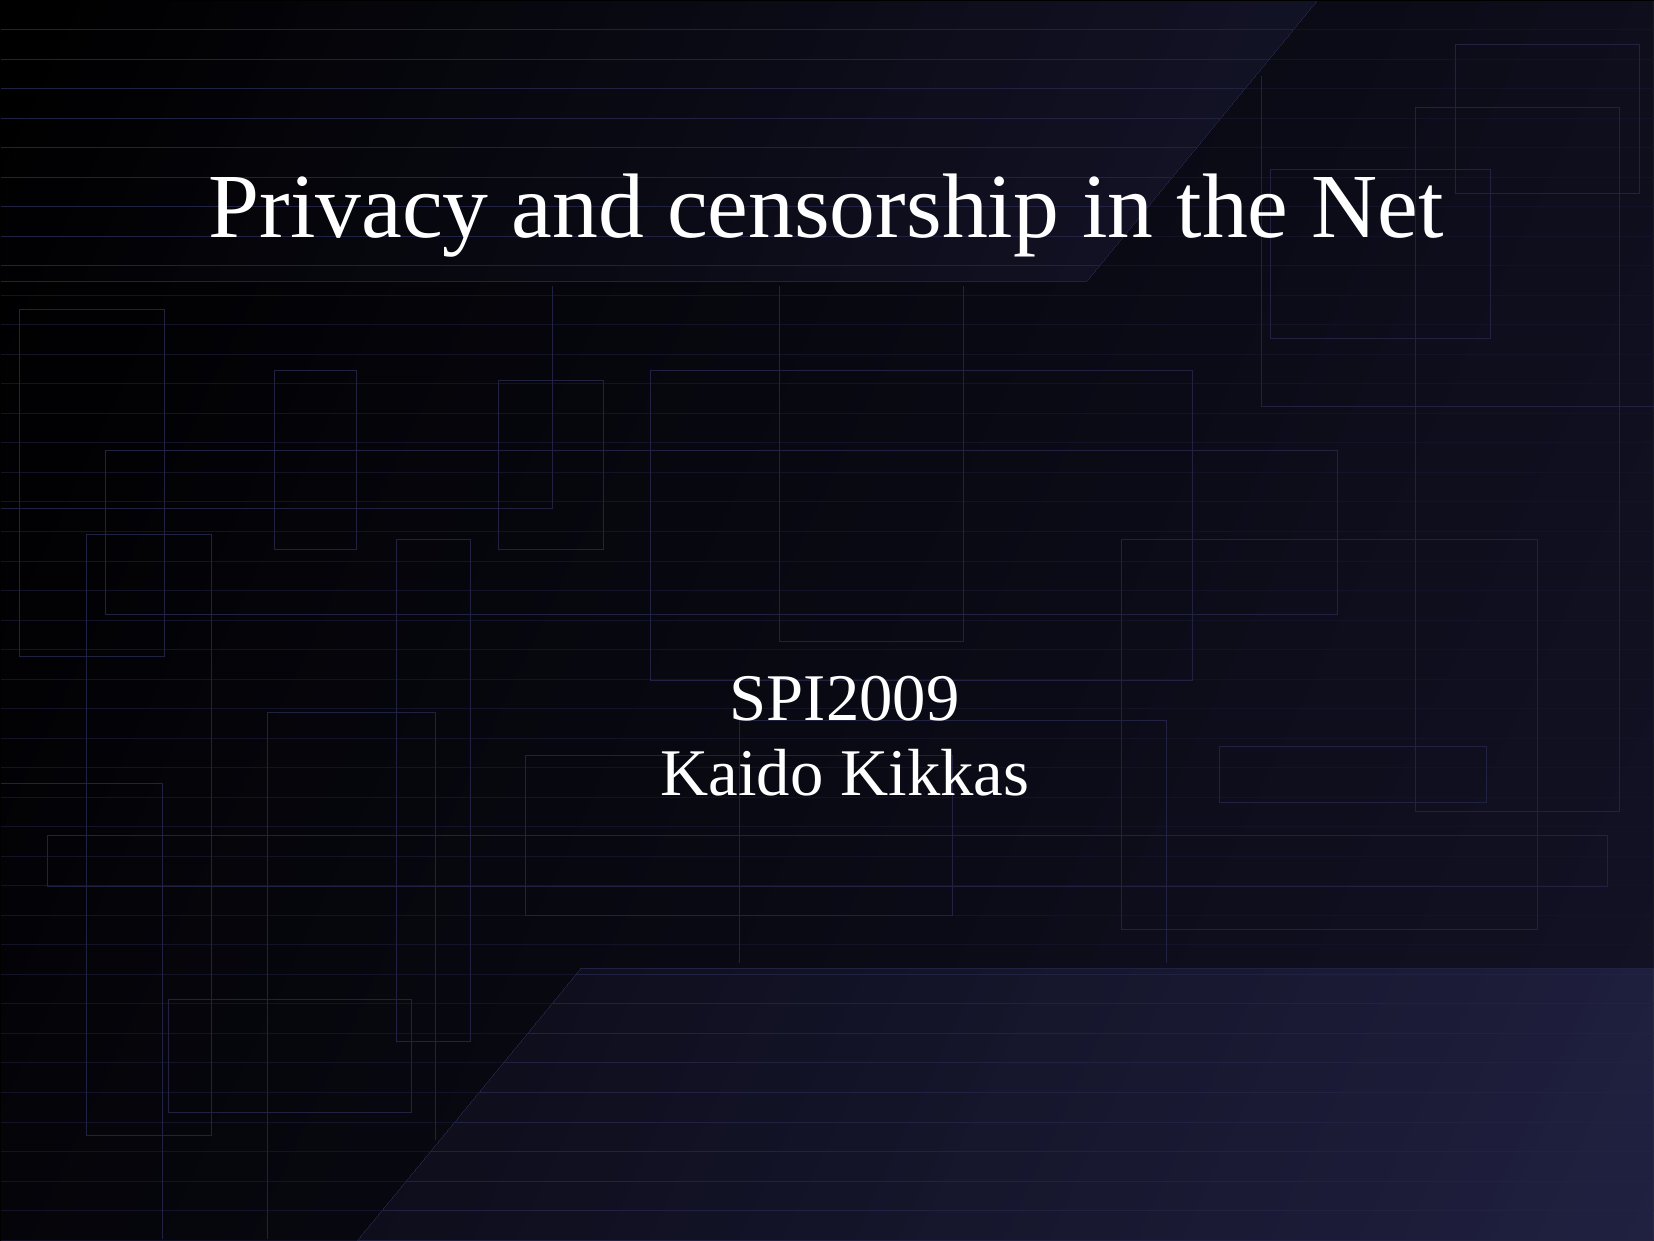

# Privacy and censorship in the Net
SPI2009
Kaido Kikkas